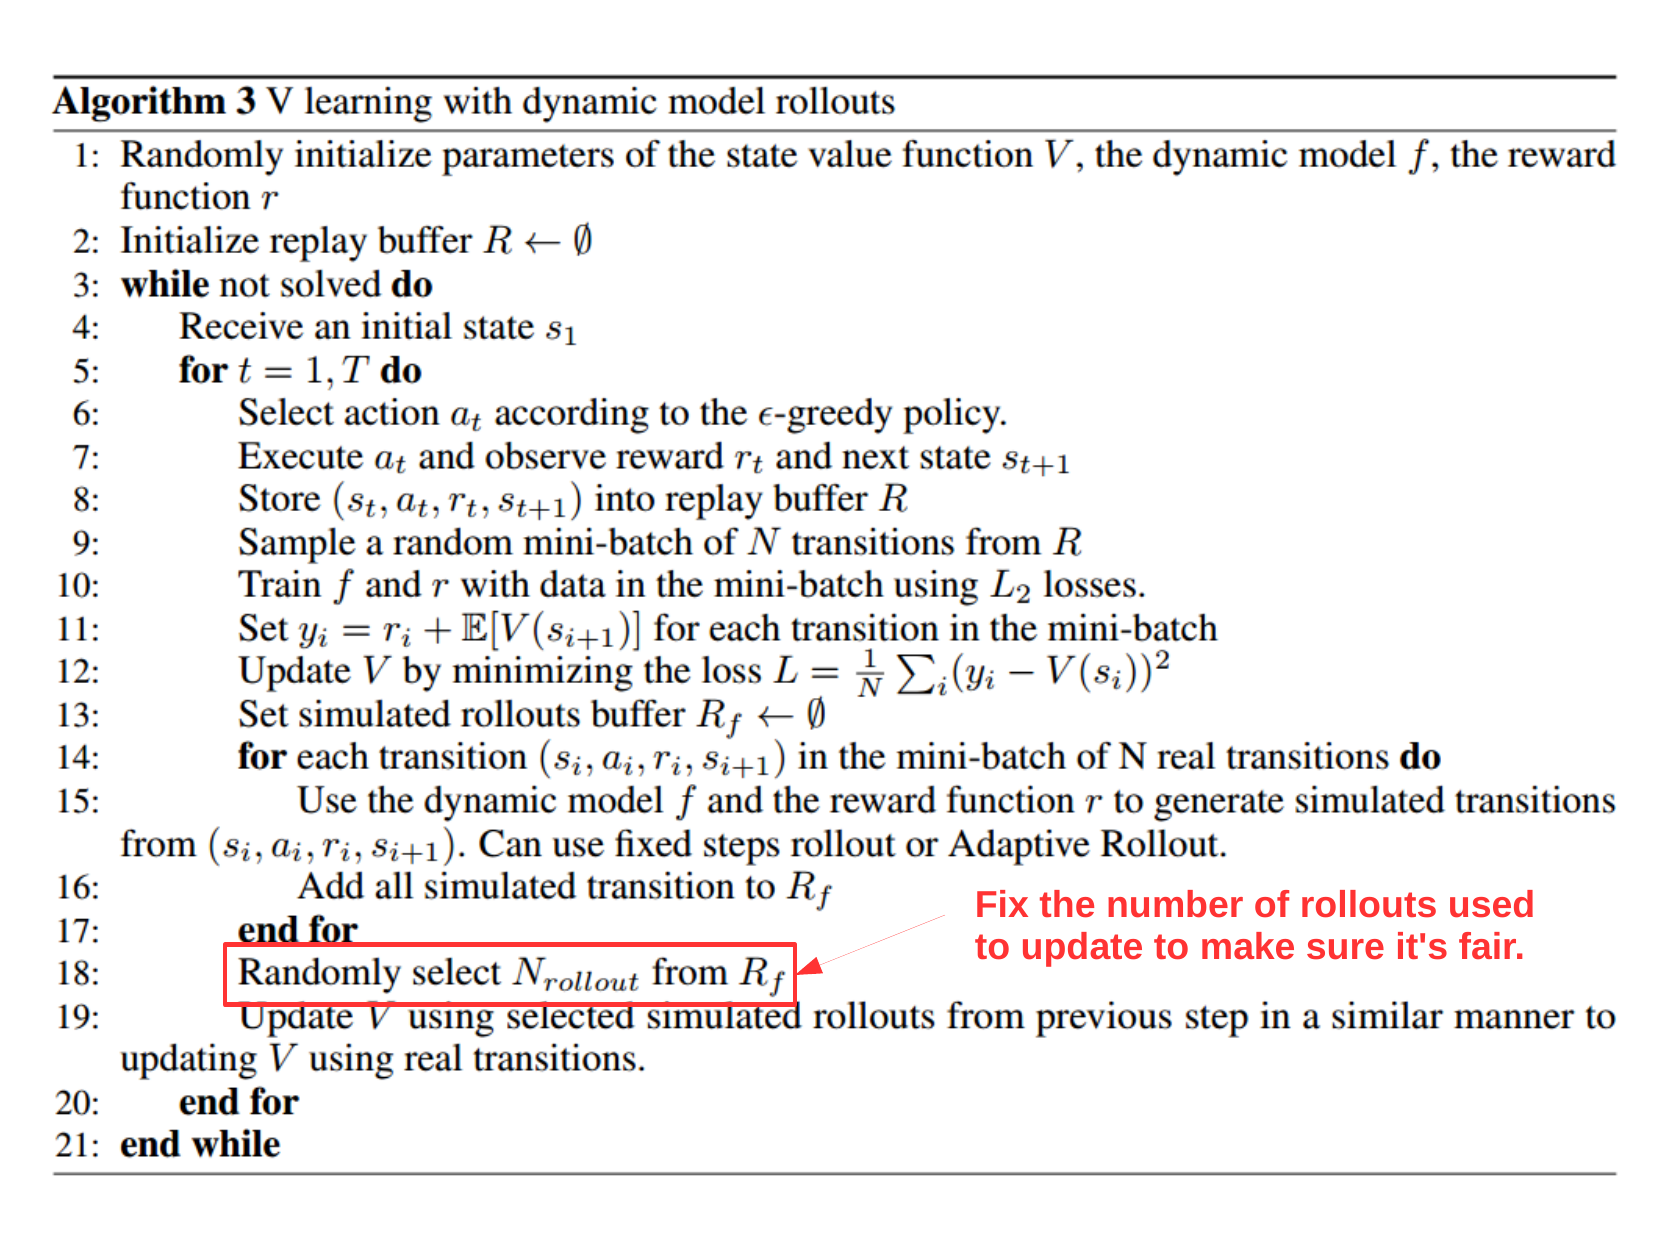

#
Fix the number of rollouts used to update to make sure it's fair.
9